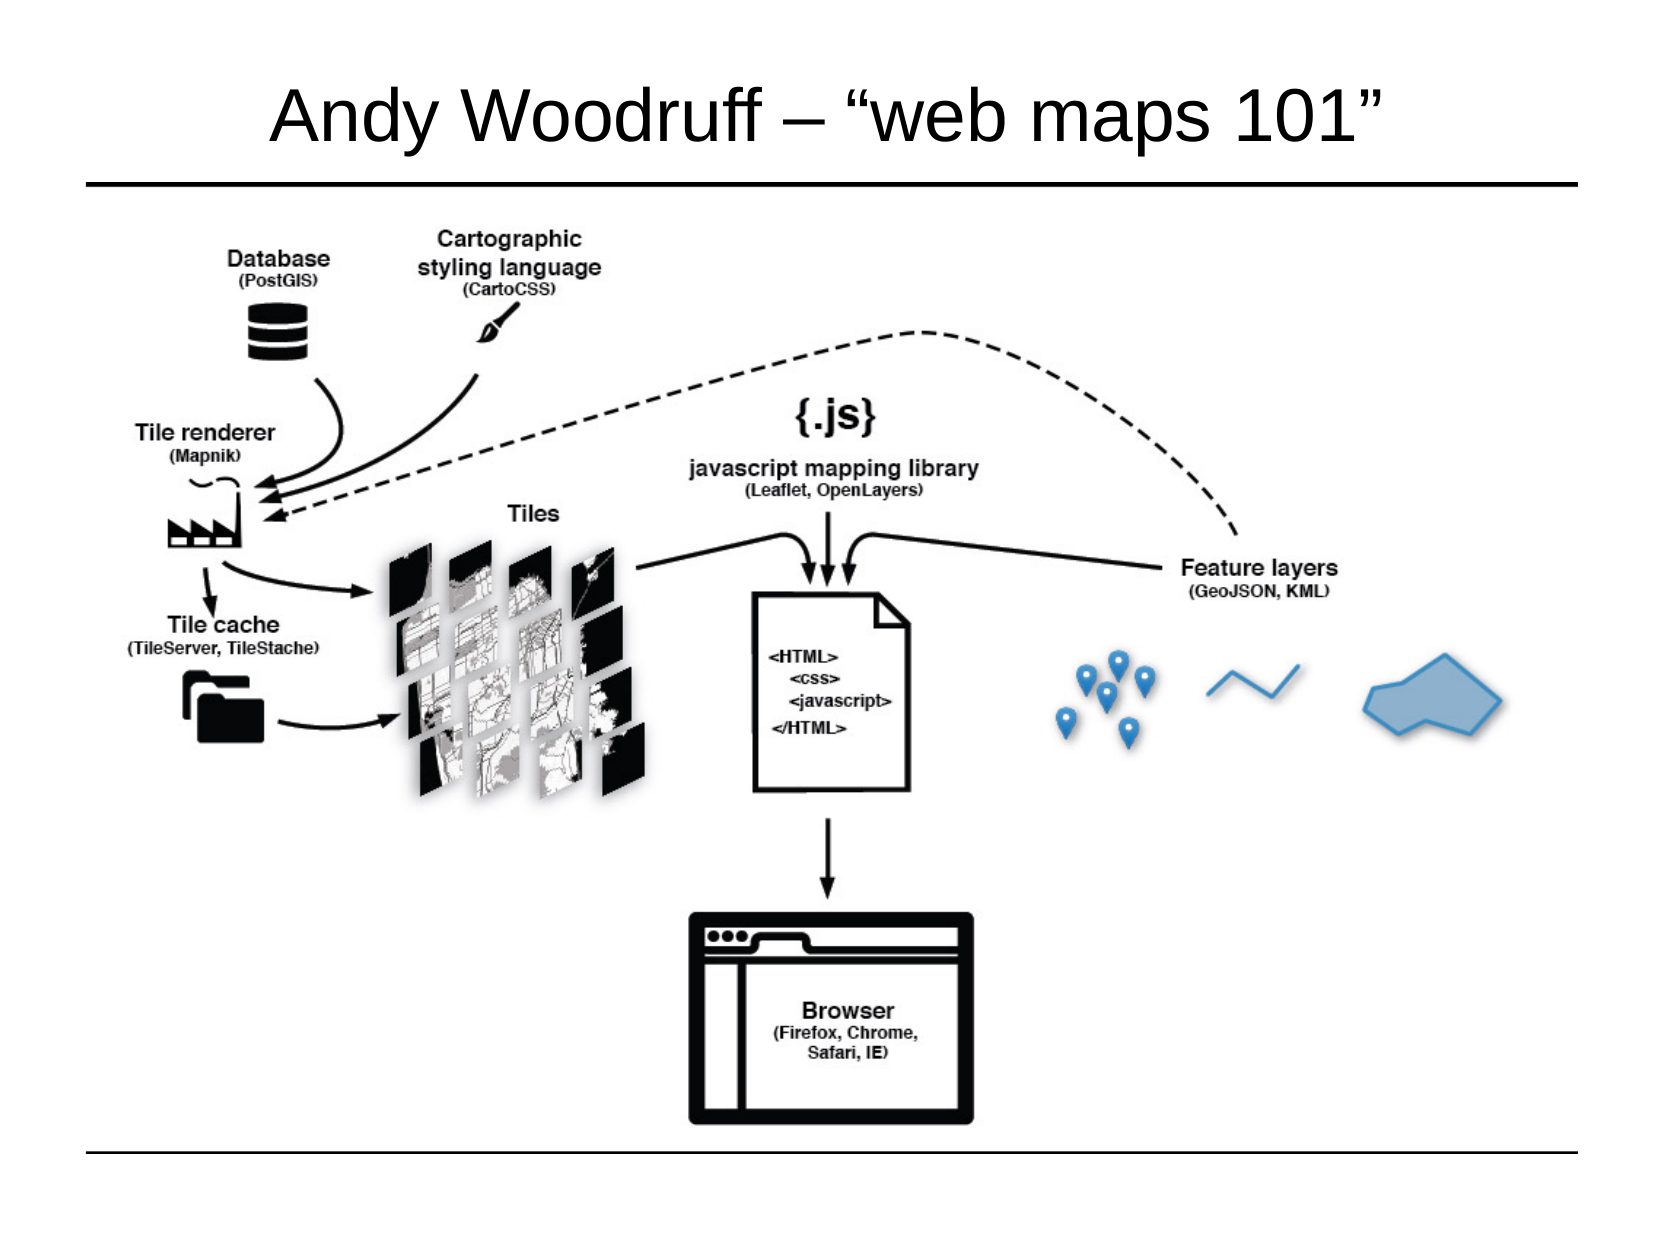

# Andy Woodruff – “web maps 101”